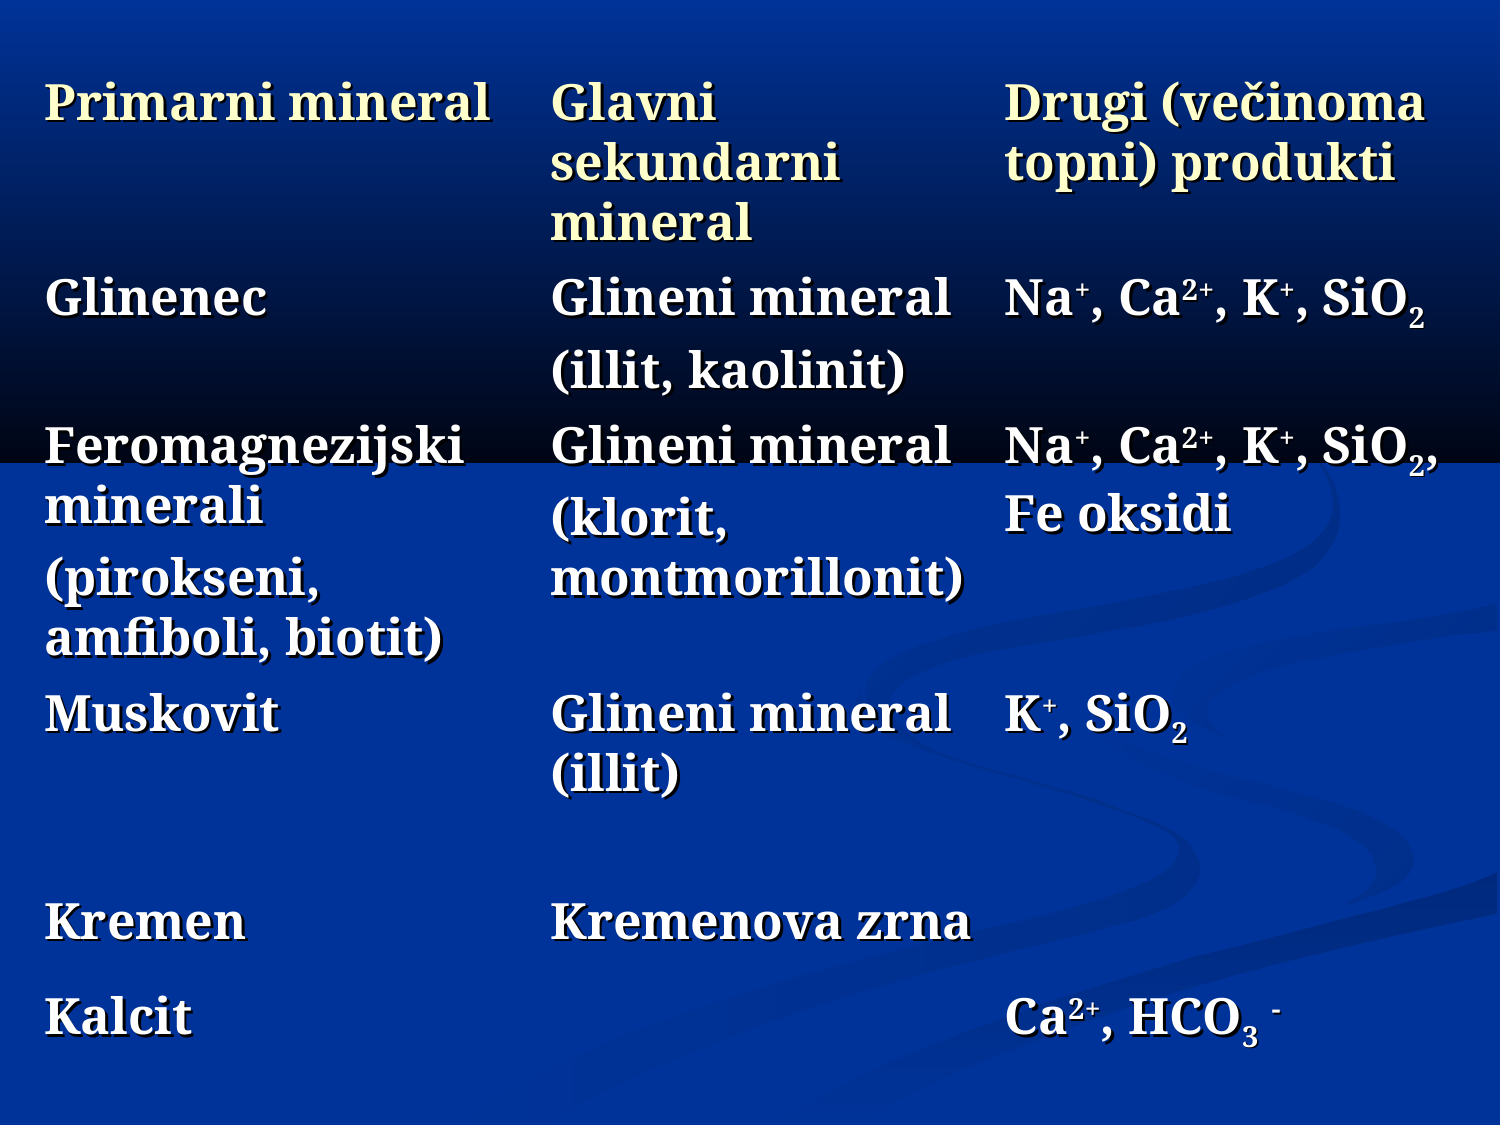

| Primarni mineral | Glavni sekundarni mineral | Drugi (večinoma topni) produkti |
| --- | --- | --- |
| Glinenec | Glineni mineral (illit, kaolinit) | Na+, Ca2+, K+, SiO2 |
| Feromagnezijski minerali (pirokseni, amfiboli, biotit) | Glineni mineral (klorit, montmorillonit) | Na+, Ca2+, K+, SiO2, Fe oksidi |
| Muskovit | Glineni mineral (illit) | K+, SiO2 |
| Kremen | Kremenova zrna | |
| Kalcit | | Ca2+, HCO3 - |